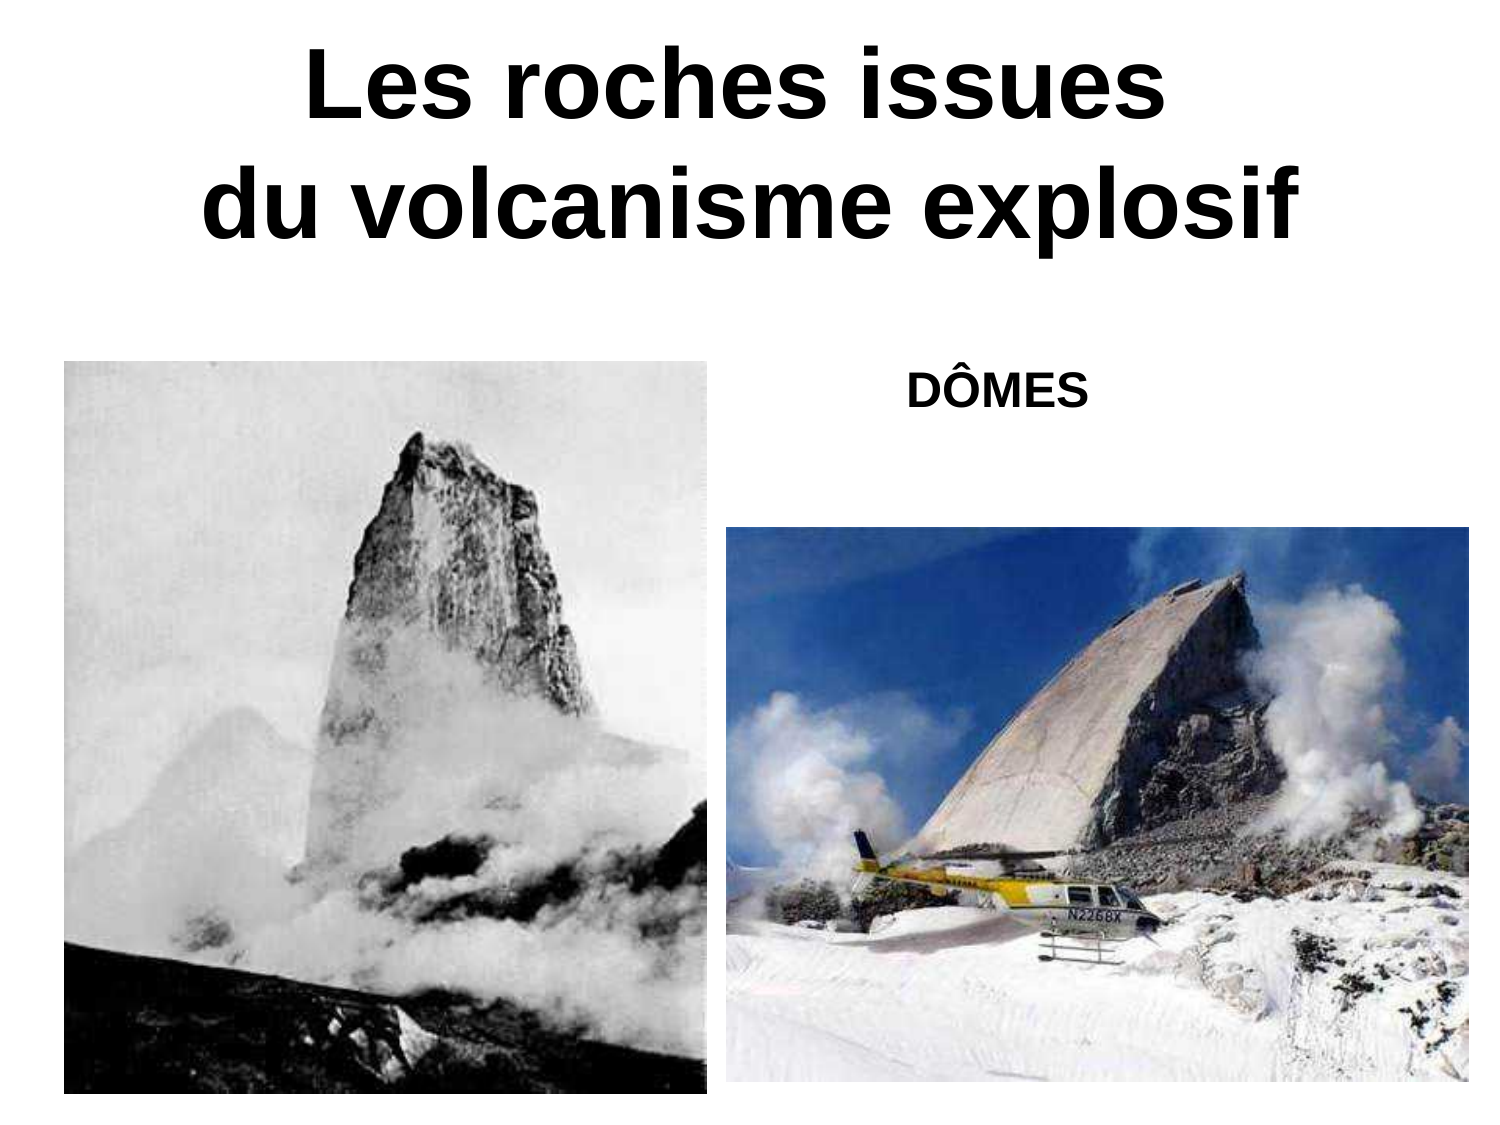

# Les roches issues du volcanisme explosif
DÔMES